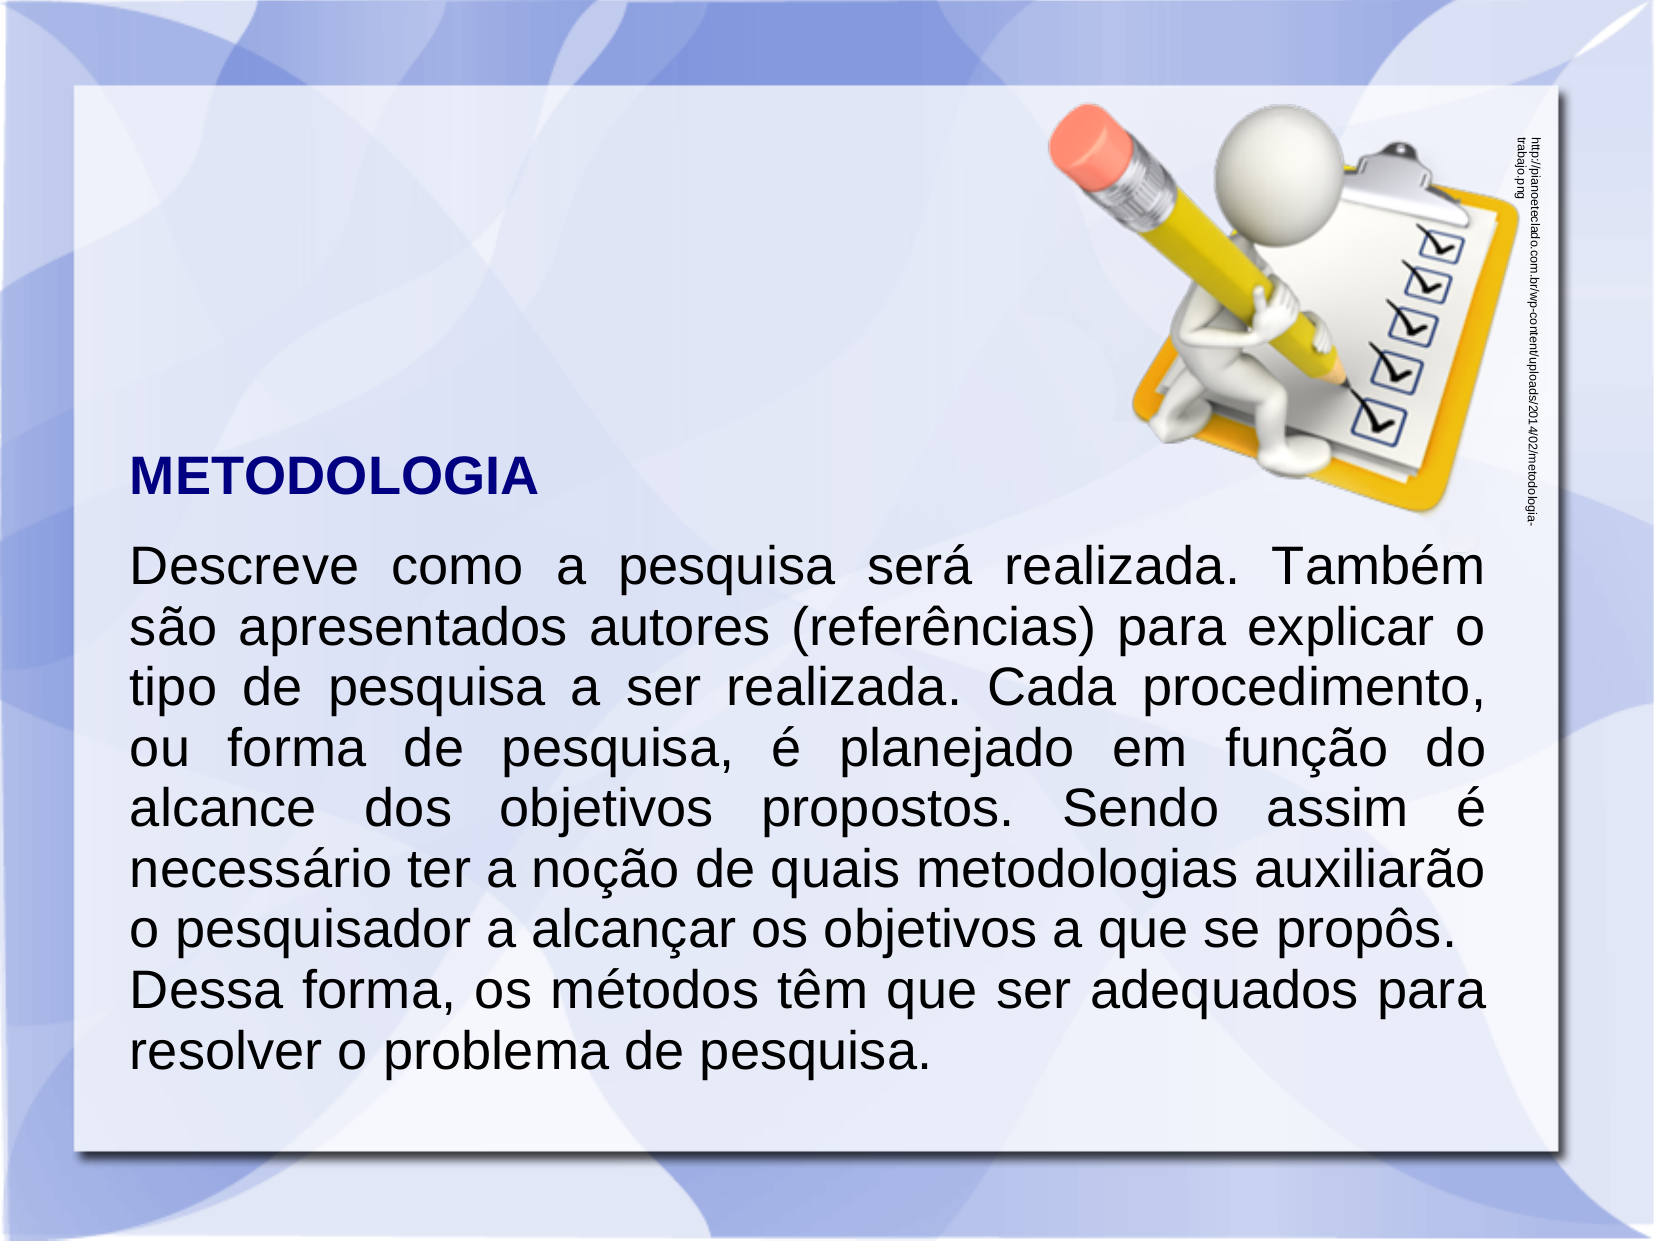

# METODOLOGIA
Descreve como a pesquisa será realizada. Também são apresentados autores (referências) para explicar o tipo de pesquisa a ser realizada. Cada procedimento, ou forma de pesquisa, é planejado em função do alcance dos objetivos propostos. Sendo assim é necessário ter a noção de quais metodologias auxiliarão o pesquisador a alcançar os objetivos a que se propôs.
Dessa forma, os métodos têm que ser adequados para resolver o problema de pesquisa.
http://pianoeteclado.com.br/wp-content/uploads/2014/02/metodologia-trabajo.png